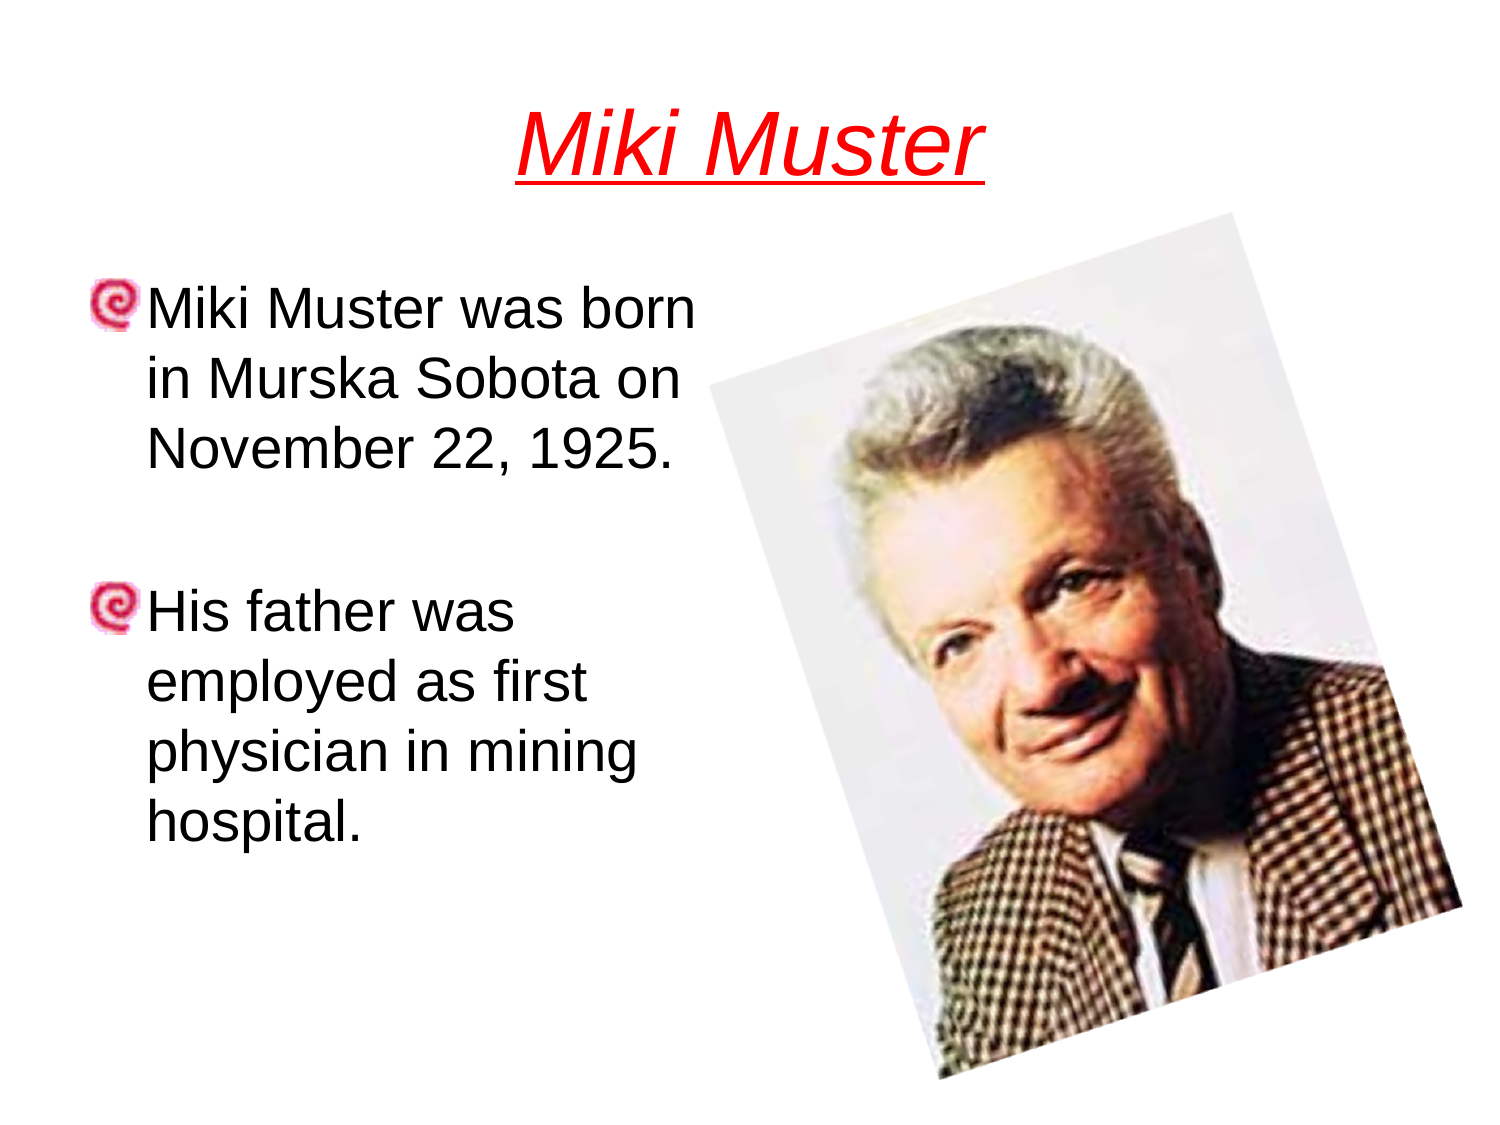

# Miki Muster
Miki Muster was born in Murska Sobota on November 22, 1925.
His father was employed as first physician in mining hospital.